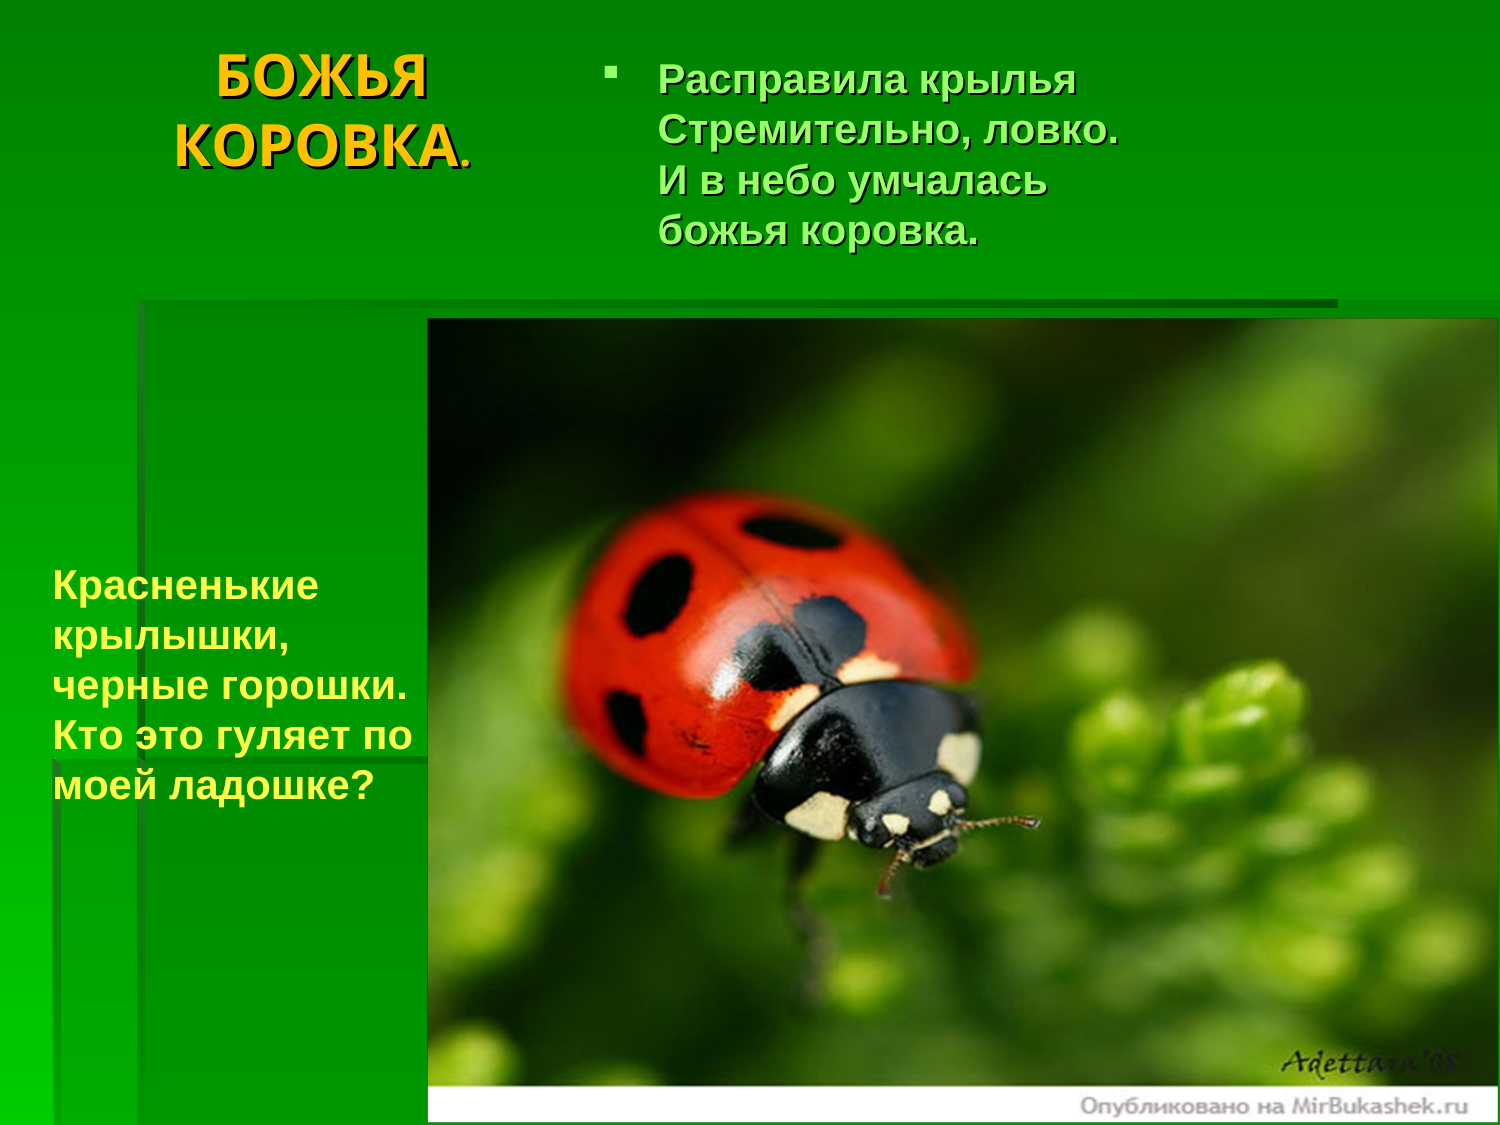

Расправила крылья
Стремительно, ловко.
И в небо умчалась
божья коровка.
# БОЖЬЯ КОРОВКА.
Красненькие крылышки, черные горошки.
Кто это гуляет по моей ладошке?